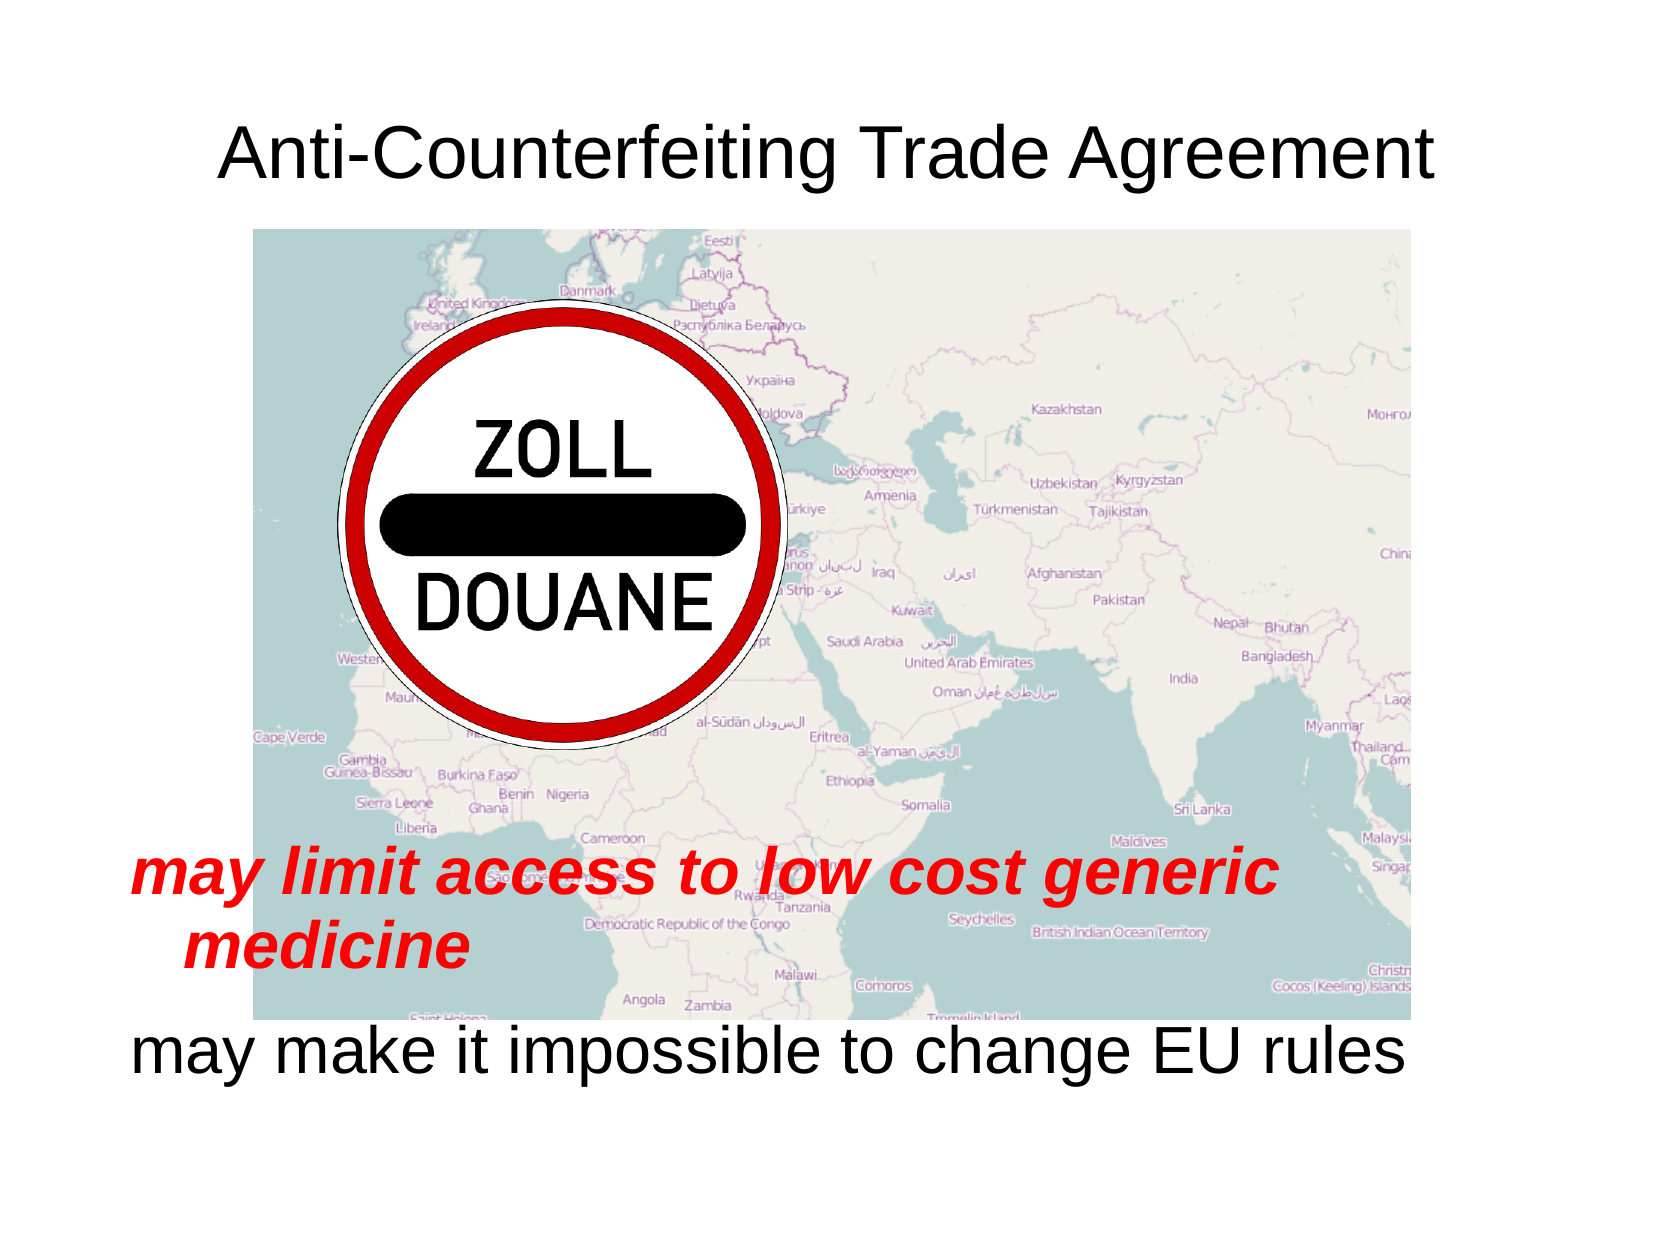

# Anti-Counterfeiting Trade Agreement
may limit access to low cost generic medicine
may make it impossible to change EU rules